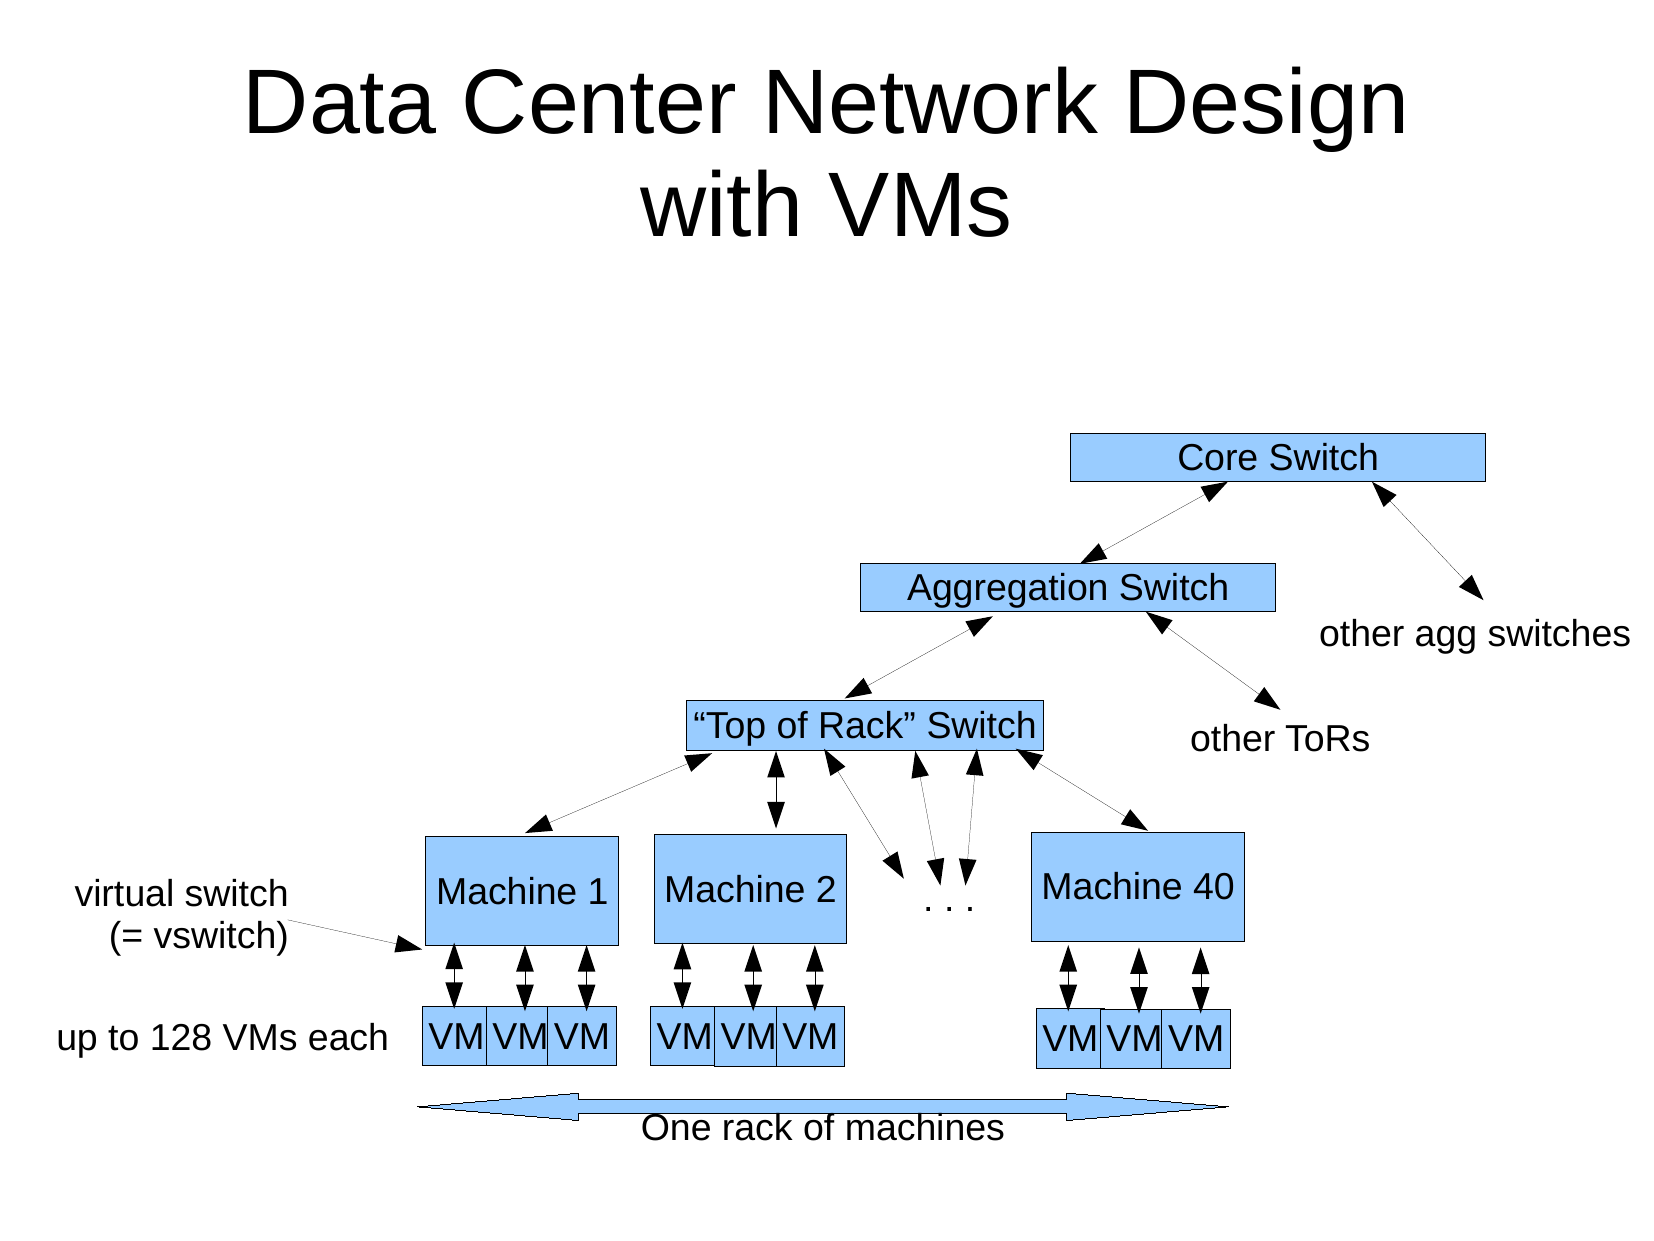

# Data Center Network Design with VMs
Core Switch
Aggregation Switch
other agg switches
“Top of Rack” Switch
other ToRs
Machine 40
Machine 2
Machine 1
virtual switch
(= vswitch)
. . .
VM
VM
VM
VM
VM
VM
up to 128 VMs each
VM
VM
VM
One rack of machines